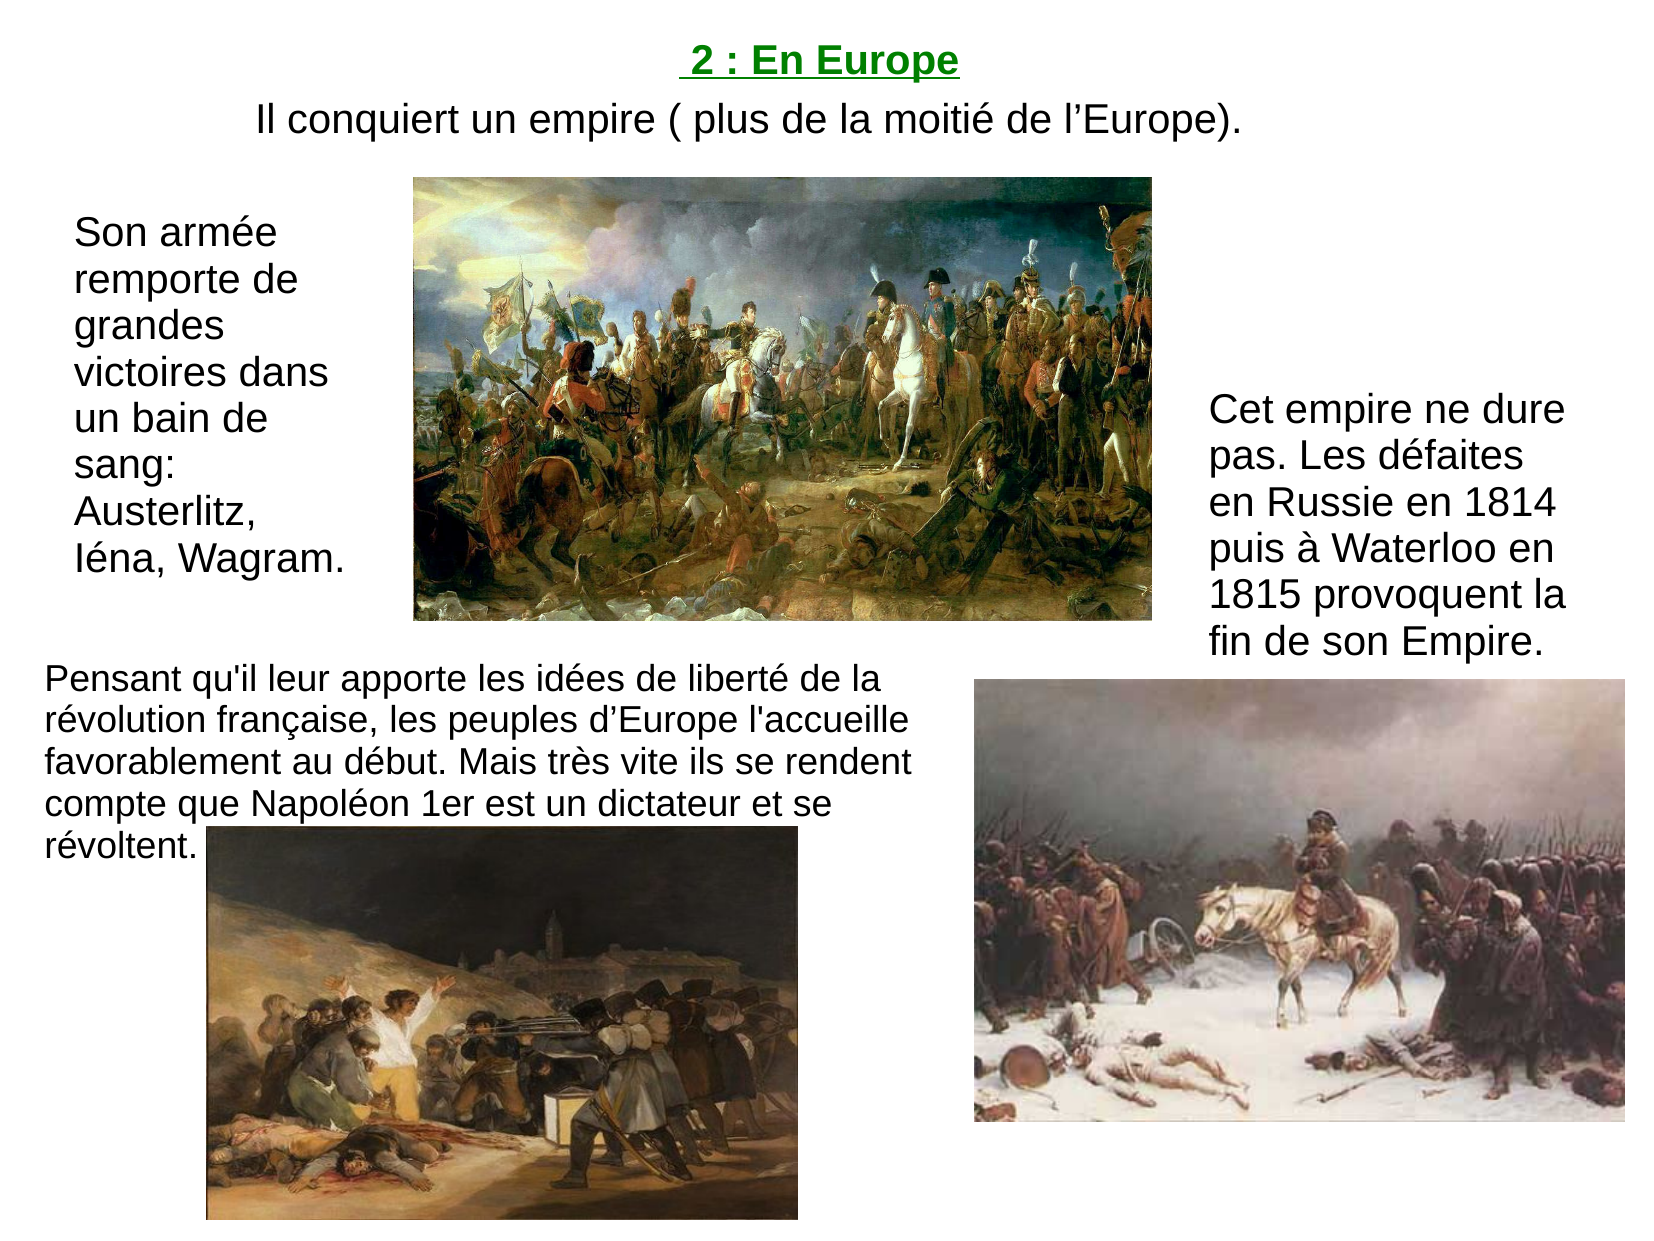

2 : En Europe
Il conquiert un empire ( plus de la moitié de l’Europe).
Son armée remporte de grandes victoires dans un bain de sang: Austerlitz, Iéna, Wagram.
Cet empire ne dure pas. Les défaites en Russie en 1814 puis à Waterloo en 1815 provoquent la fin de son Empire.
Pensant qu'il leur apporte les idées de liberté de la révolution française, les peuples d’Europe l'accueille favorablement au début. Mais très vite ils se rendent compte que Napoléon 1er est un dictateur et se révoltent.